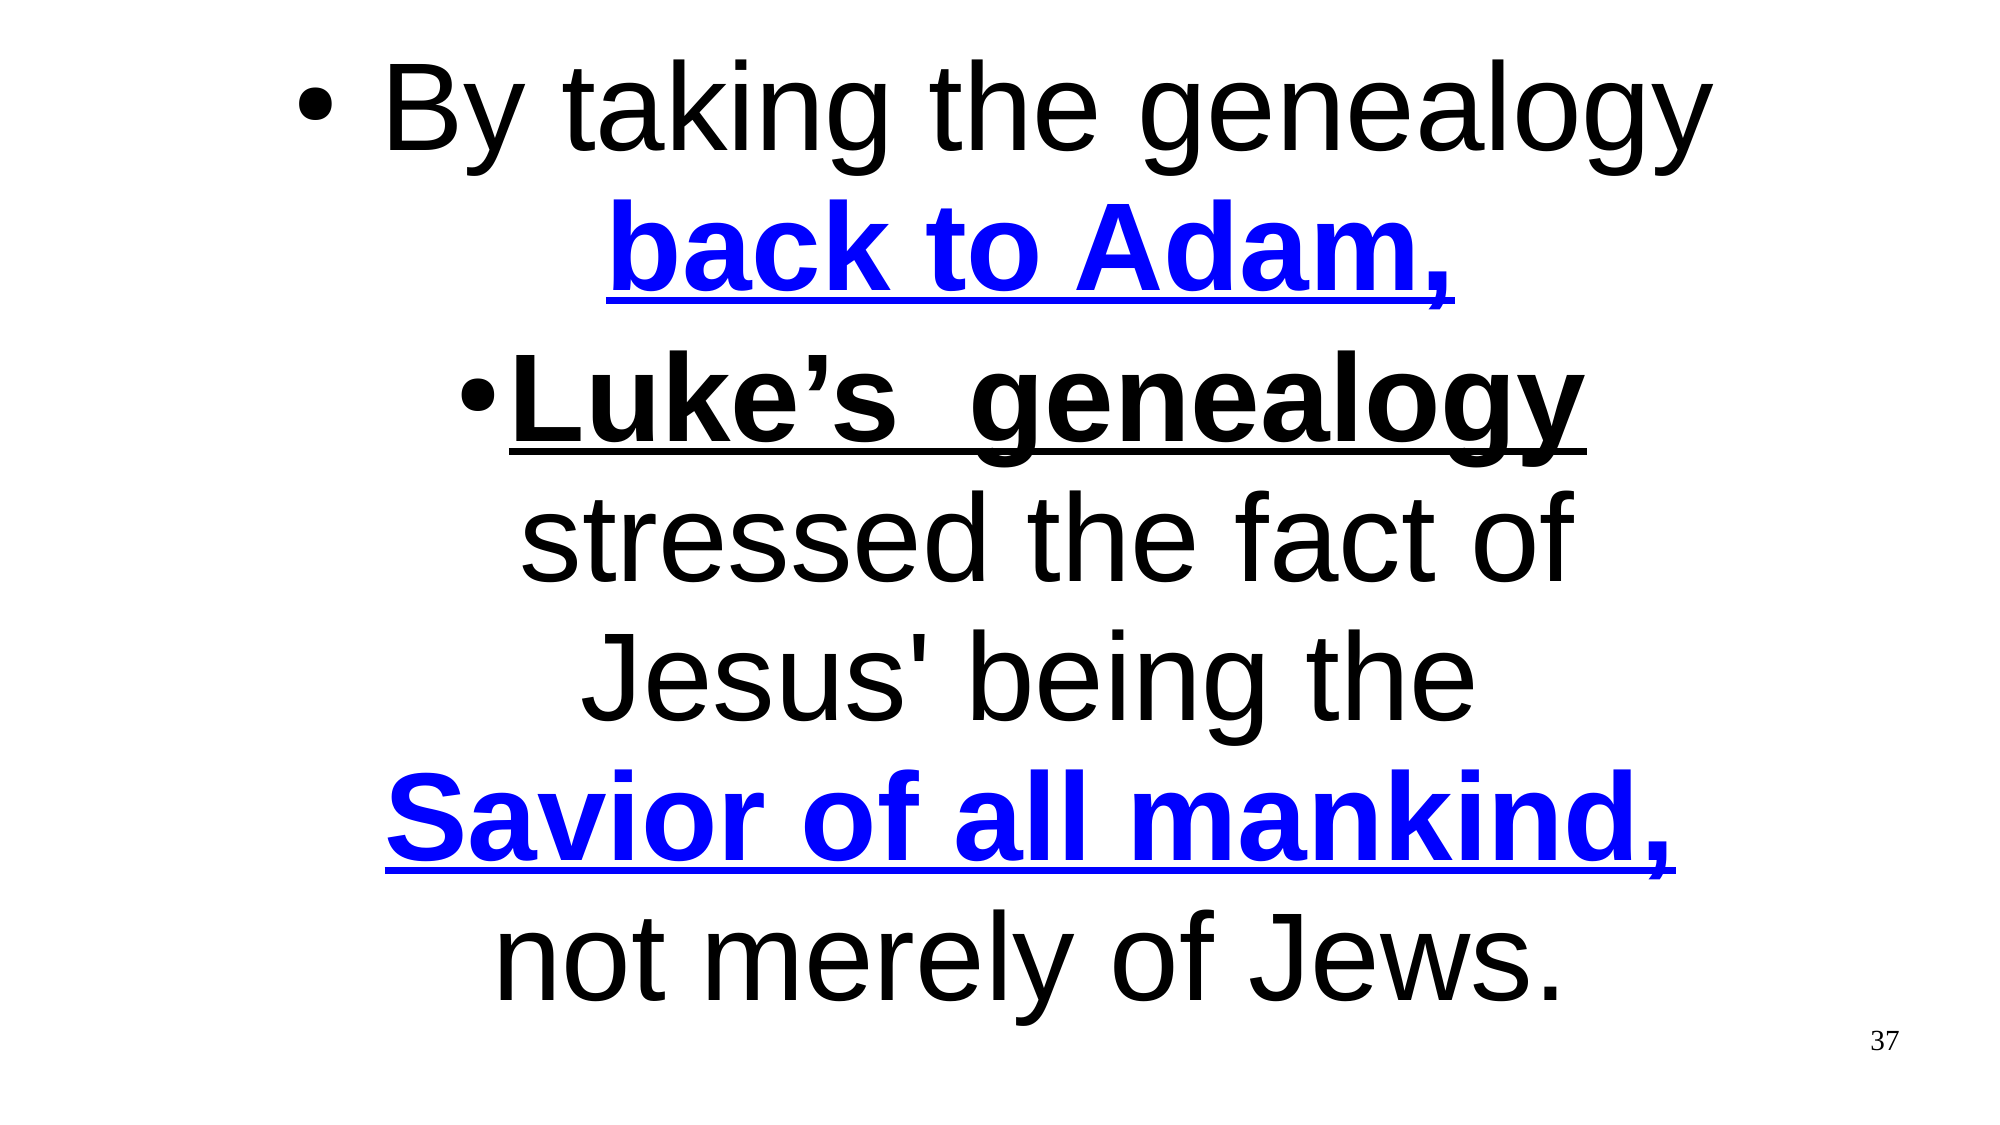

# By taking the genealogy back to Adam,
Luke’s genealogy
 stressed the fact of
Jesus' being the
Savior of all mankind,
not merely of Jews.
37